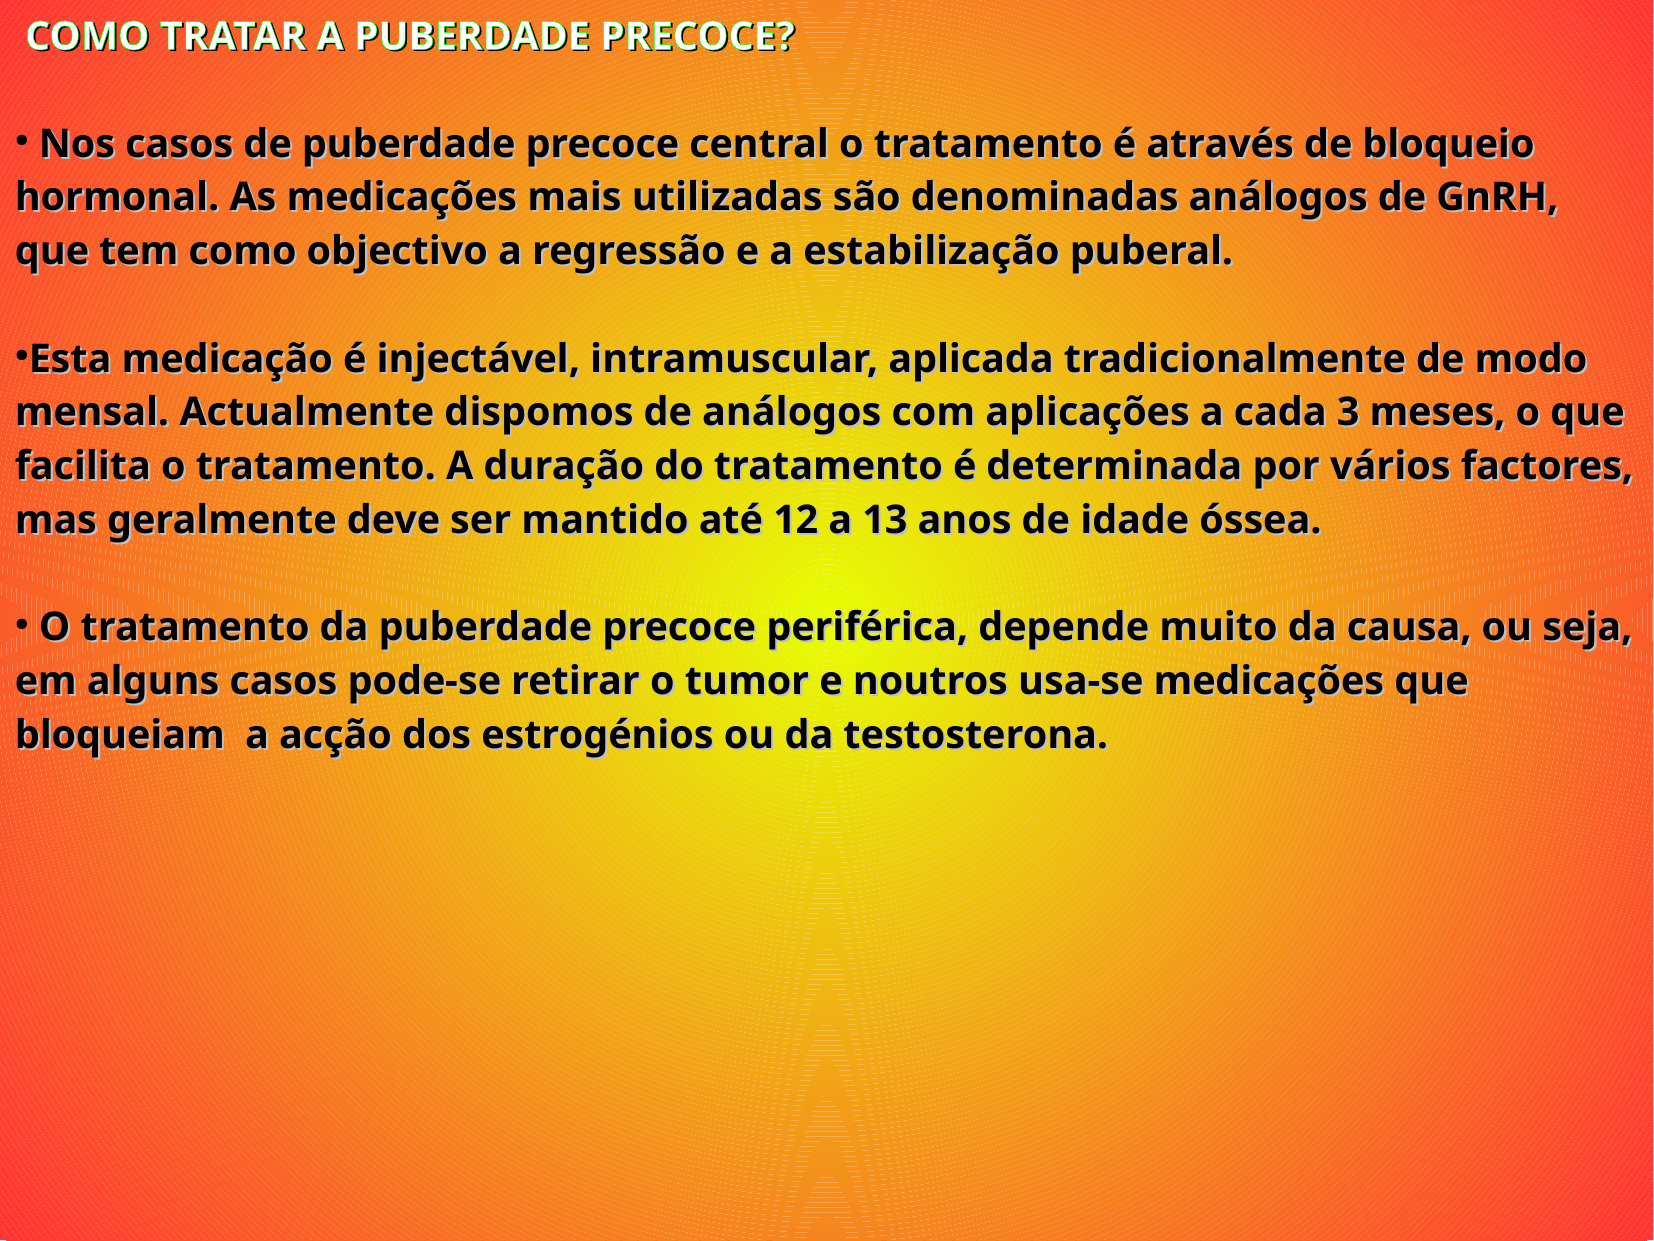

COMO TRATAR A PUBERDADE PRECOCE?
 Nos casos de puberdade precoce central o tratamento é através de bloqueio hormonal. As medicações mais utilizadas são denominadas análogos de GnRH, que tem como objectivo a regressão e a estabilização puberal.
Esta medicação é injectável, intramuscular, aplicada tradicionalmente de modo mensal. Actualmente dispomos de análogos com aplicações a cada 3 meses, o que facilita o tratamento. A duração do tratamento é determinada por vários factores, mas geralmente deve ser mantido até 12 a 13 anos de idade óssea.
 O tratamento da puberdade precoce periférica, depende muito da causa, ou seja, em alguns casos pode-se retirar o tumor e noutros usa-se medicações que bloqueiam a acção dos estrogénios ou da testosterona.